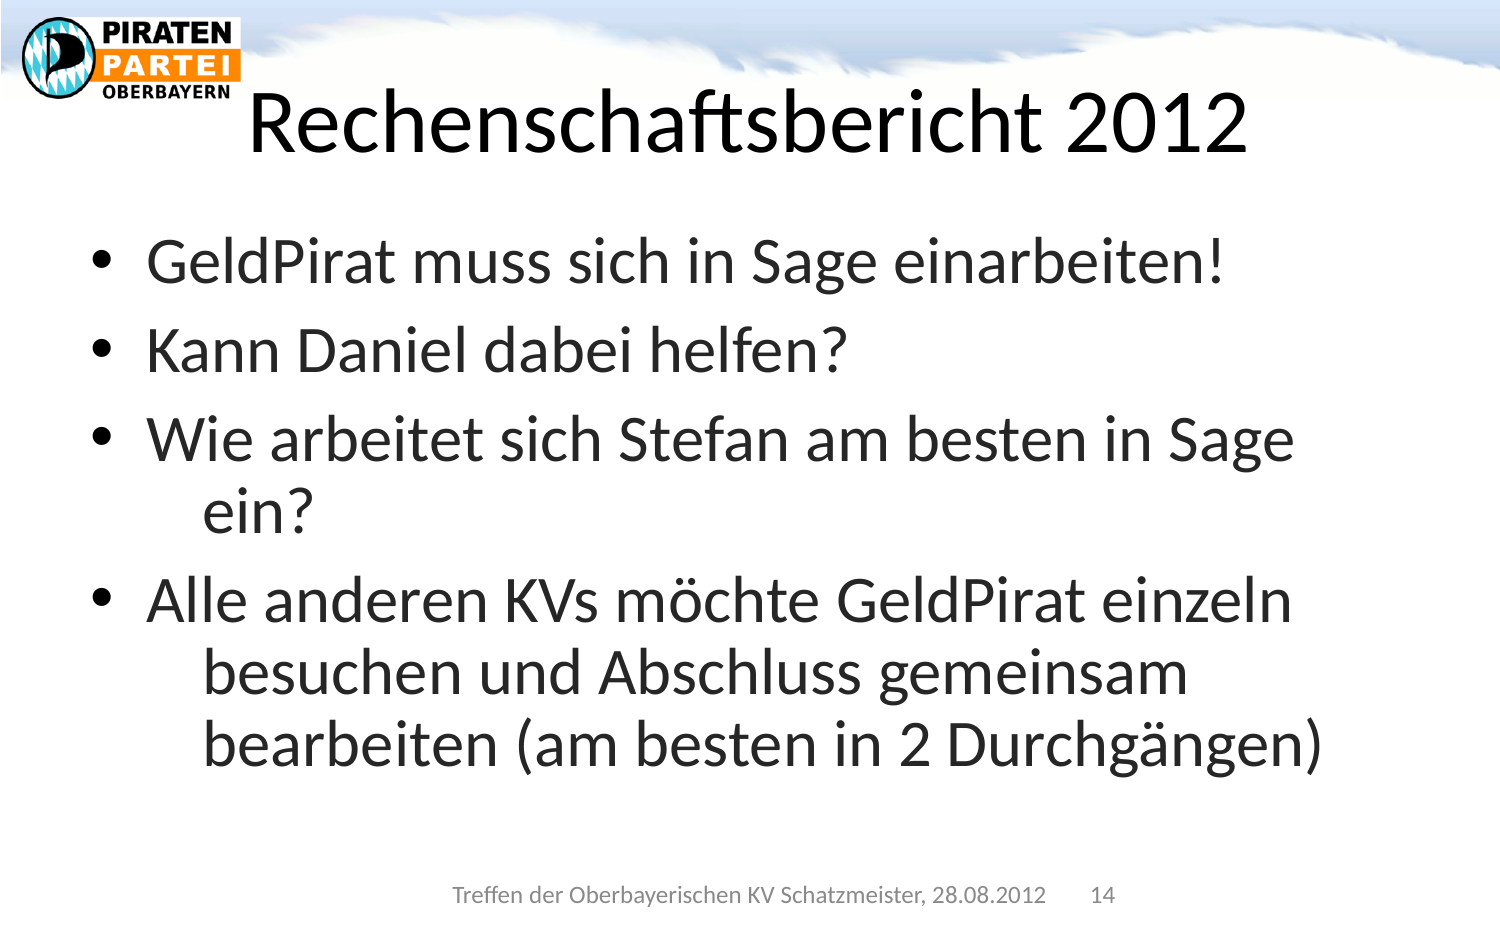

# Rechenschaftsbericht 2012
GeldPirat muss sich in Sage einarbeiten!
Kann Daniel dabei helfen?
Wie arbeitet sich Stefan am besten in Sage ein?
Alle anderen KVs möchte GeldPirat einzeln besuchen und Abschluss gemeinsam bearbeiten (am besten in 2 Durchgängen)
Treffen der Oberbayerischen KV Schatzmeister, 28.08.2012